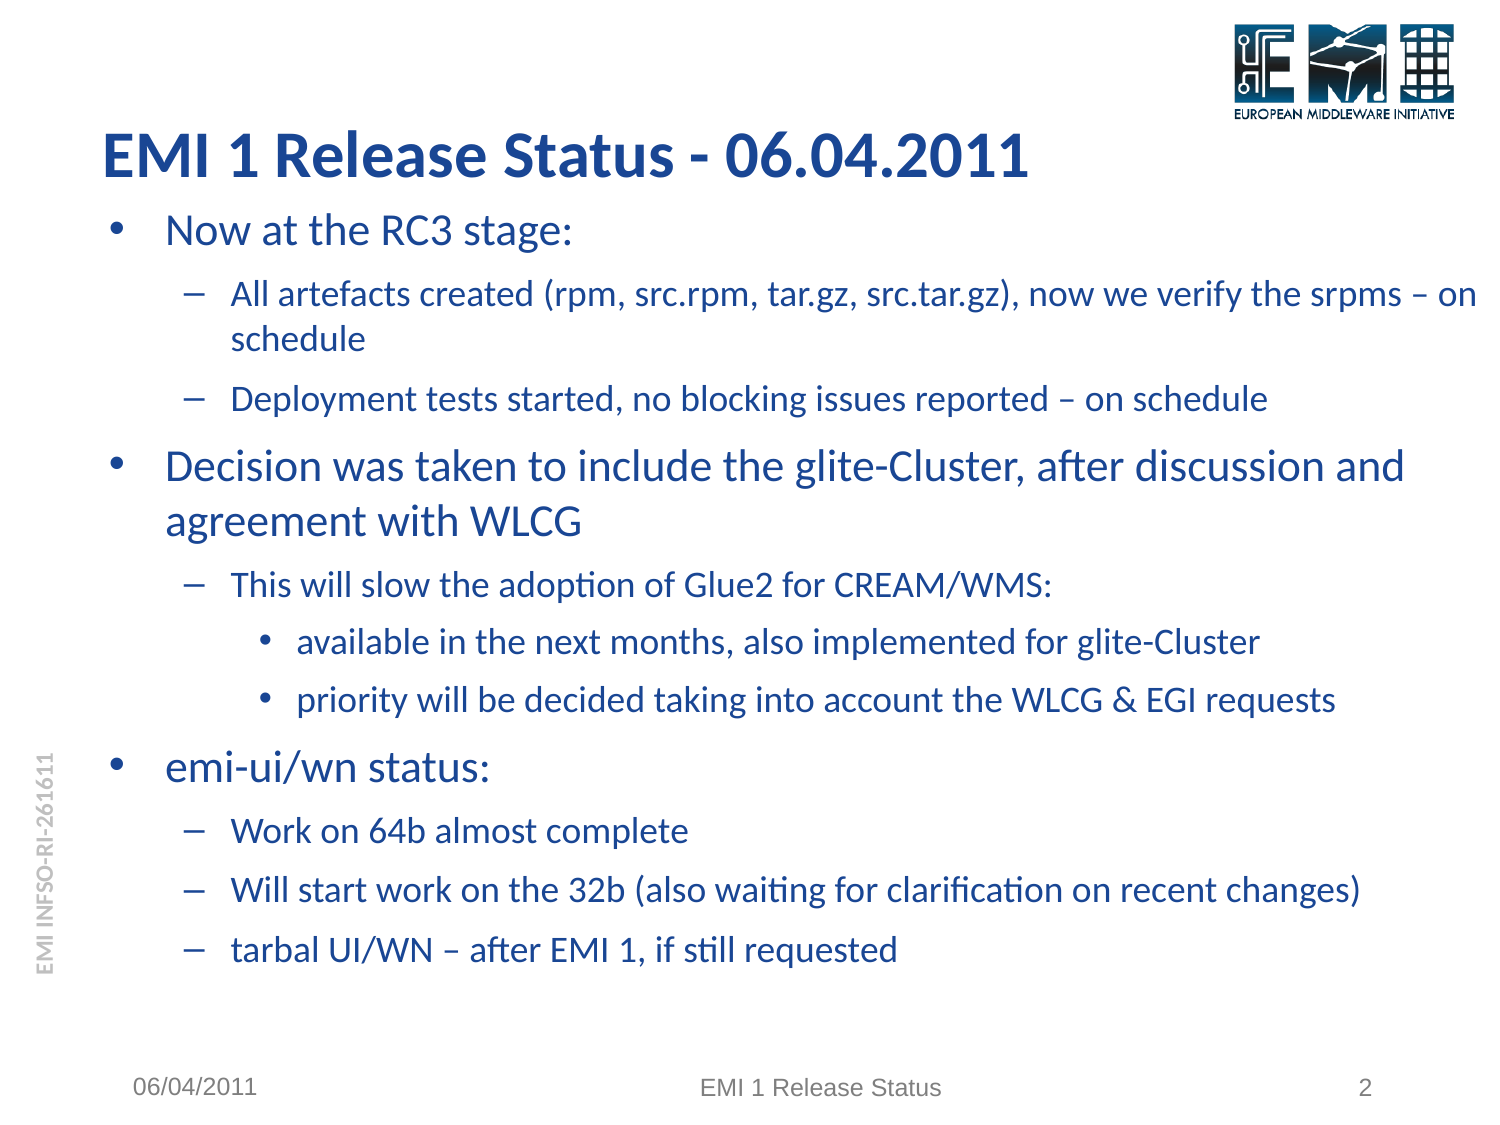

EMI 1 Release Status - 06.04.2011
# Now at the RC3 stage:
All artefacts created (rpm, src.rpm, tar.gz, src.tar.gz), now we verify the srpms – on schedule
Deployment tests started, no blocking issues reported – on schedule
Decision was taken to include the glite-Cluster, after discussion and agreement with WLCG
This will slow the adoption of Glue2 for CREAM/WMS:
available in the next months, also implemented for glite-Cluster
priority will be decided taking into account the WLCG & EGI requests
emi-ui/wn status:
Work on 64b almost complete
Will start work on the 32b (also waiting for clarification on recent changes)
tarbal UI/WN – after EMI 1, if still requested
06/04/2011
EMI 1 Release Status